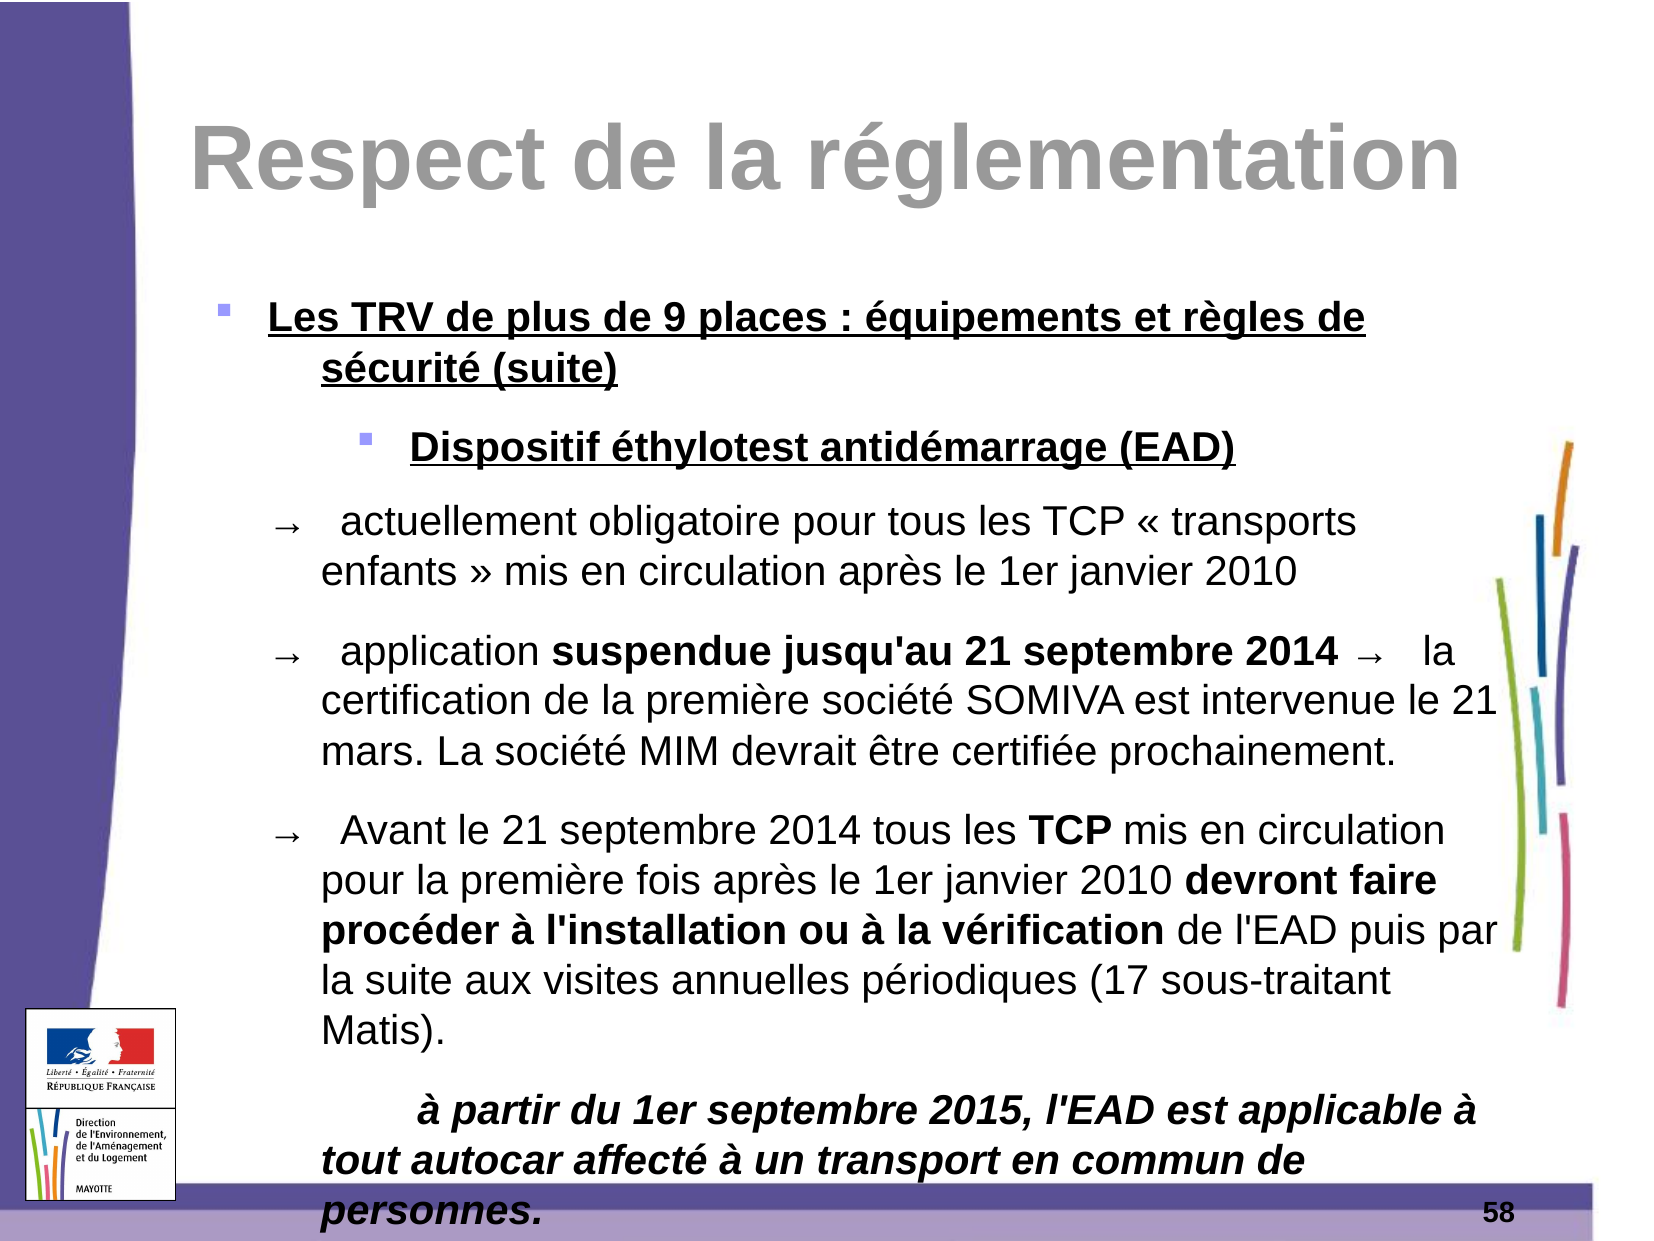

# Respect de la réglementation
Les TRV de plus de 9 places : équipements et règles de sécurité (suite)
Dispositif éthylotest antidémarrage (EAD)
→ actuellement obligatoire pour tous les TCP « transports enfants » mis en circulation après le 1er janvier 2010
→ application suspendue jusqu'au 21 septembre 2014 → la certification de la première société SOMIVA est intervenue le 21 mars. La société MIM devrait être certifiée prochainement.
→ Avant le 21 septembre 2014 tous les TCP mis en circulation pour la première fois après le 1er janvier 2010 devront faire procéder à l'installation ou à la vérification de l'EAD puis par la suite aux visites annuelles périodiques (17 sous-traitant Matis).
 à partir du 1er septembre 2015, l'EAD est applicable à tout autocar affecté à un transport en commun de personnes.
Tous les TCP (250 à Mayotte) devront avoir l'EAD.